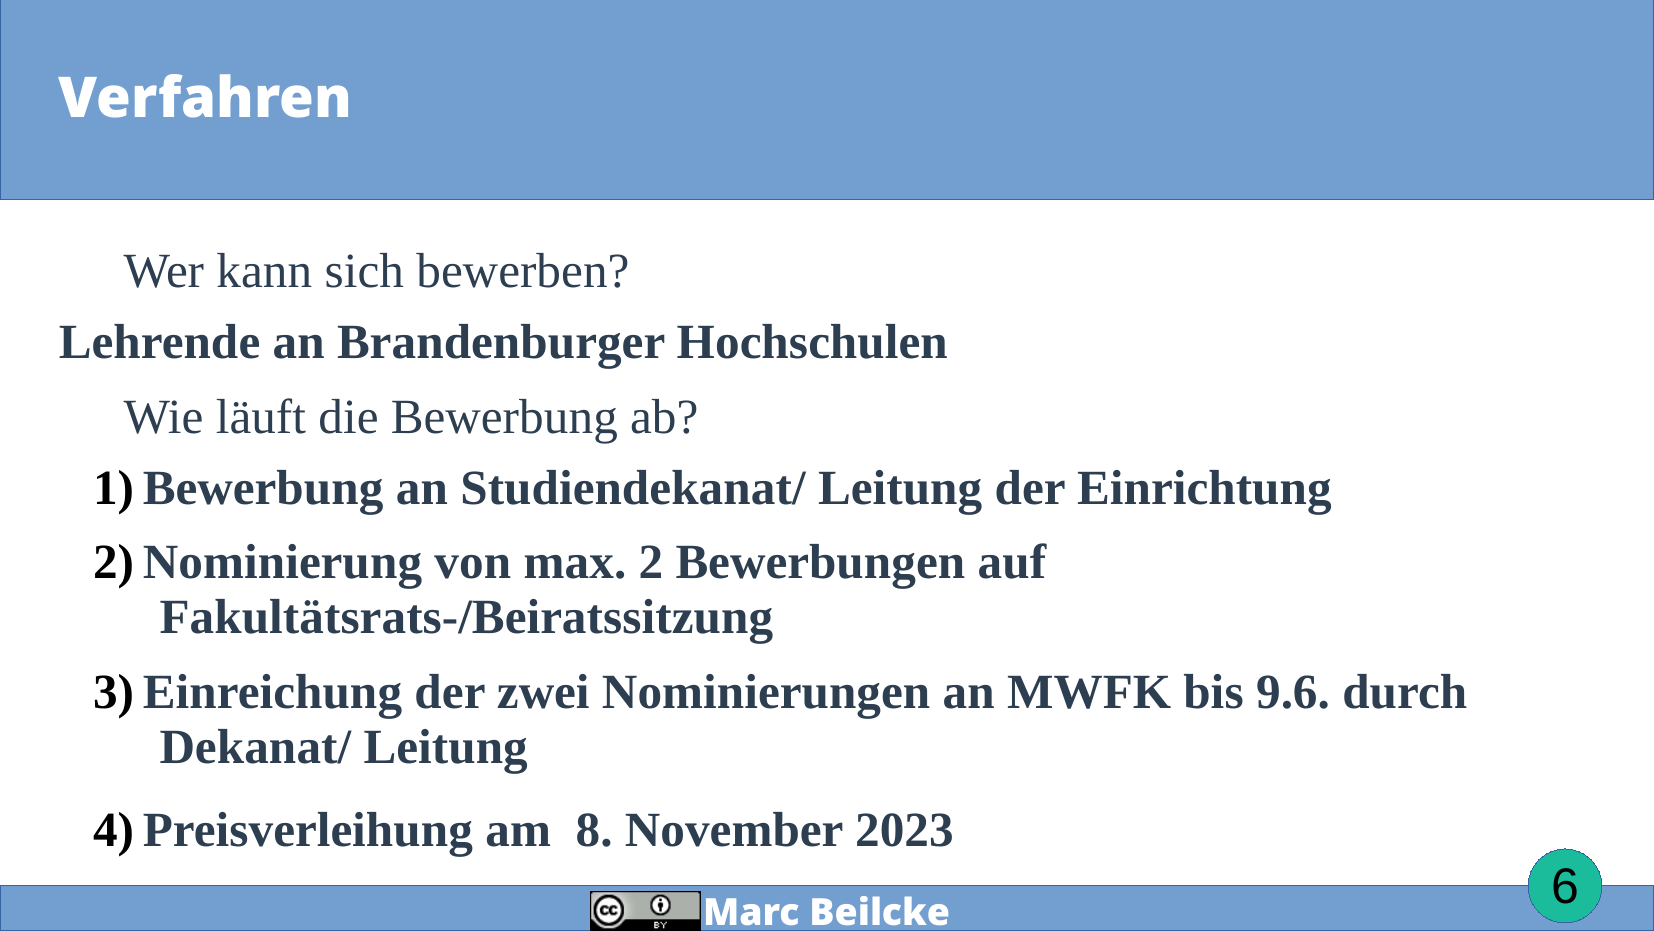

# Verfahren
Wer kann sich bewerben?
Lehrende an Brandenburger Hochschulen
Wie läuft die Bewerbung ab?
 Bewerbung an Studiendekanat/ Leitung der Einrichtung
 Nominierung von max. 2 Bewerbungen auf Fakultätsrats-/Beiratssitzung
 Einreichung der zwei Nominierungen an MWFK bis 9.6. durch Dekanat/ Leitung
 Preisverleihung am 8. November 2023
Marc Beilcke